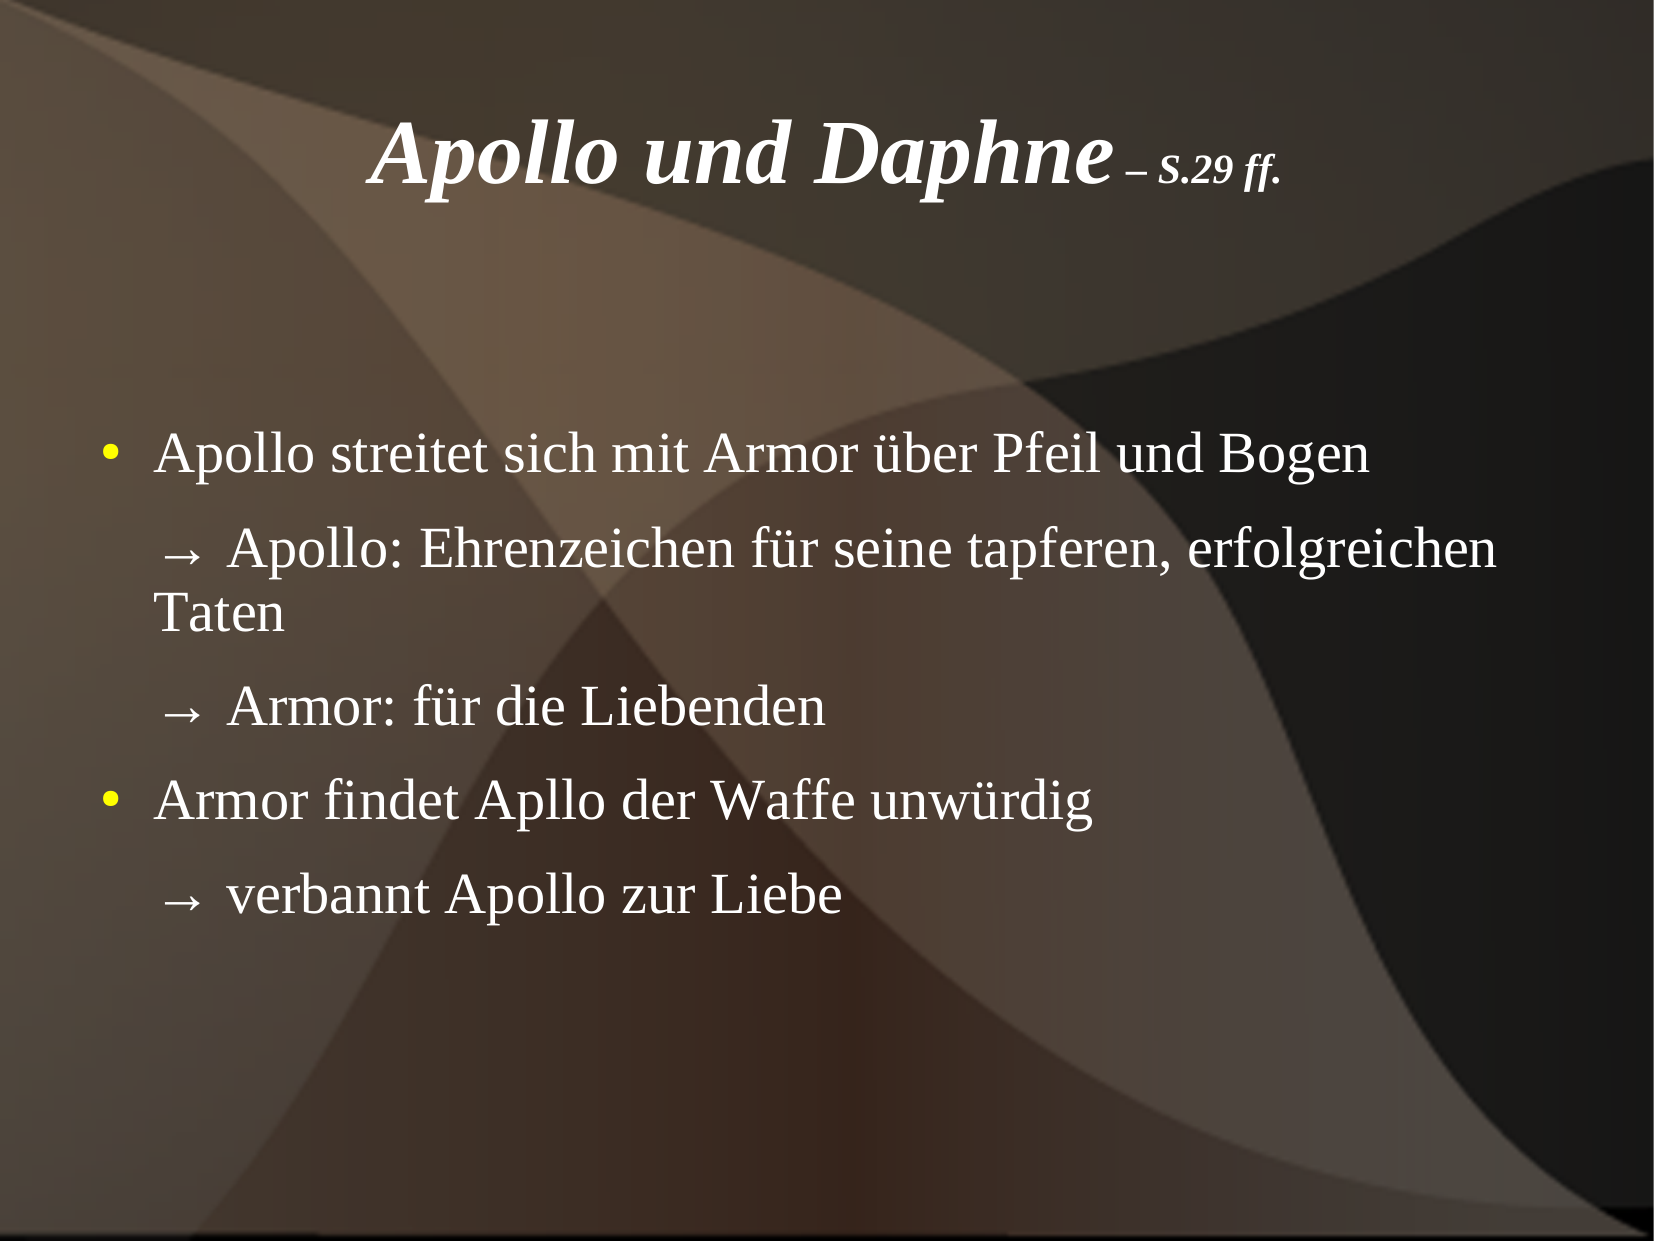

# Apollo und Daphne – S.29 ff.
Apollo streitet sich mit Armor über Pfeil und Bogen
→ Apollo: Ehrenzeichen für seine tapferen, erfolgreichen Taten
→ Armor: für die Liebenden
Armor findet Apllo der Waffe unwürdig
→ verbannt Apollo zur Liebe